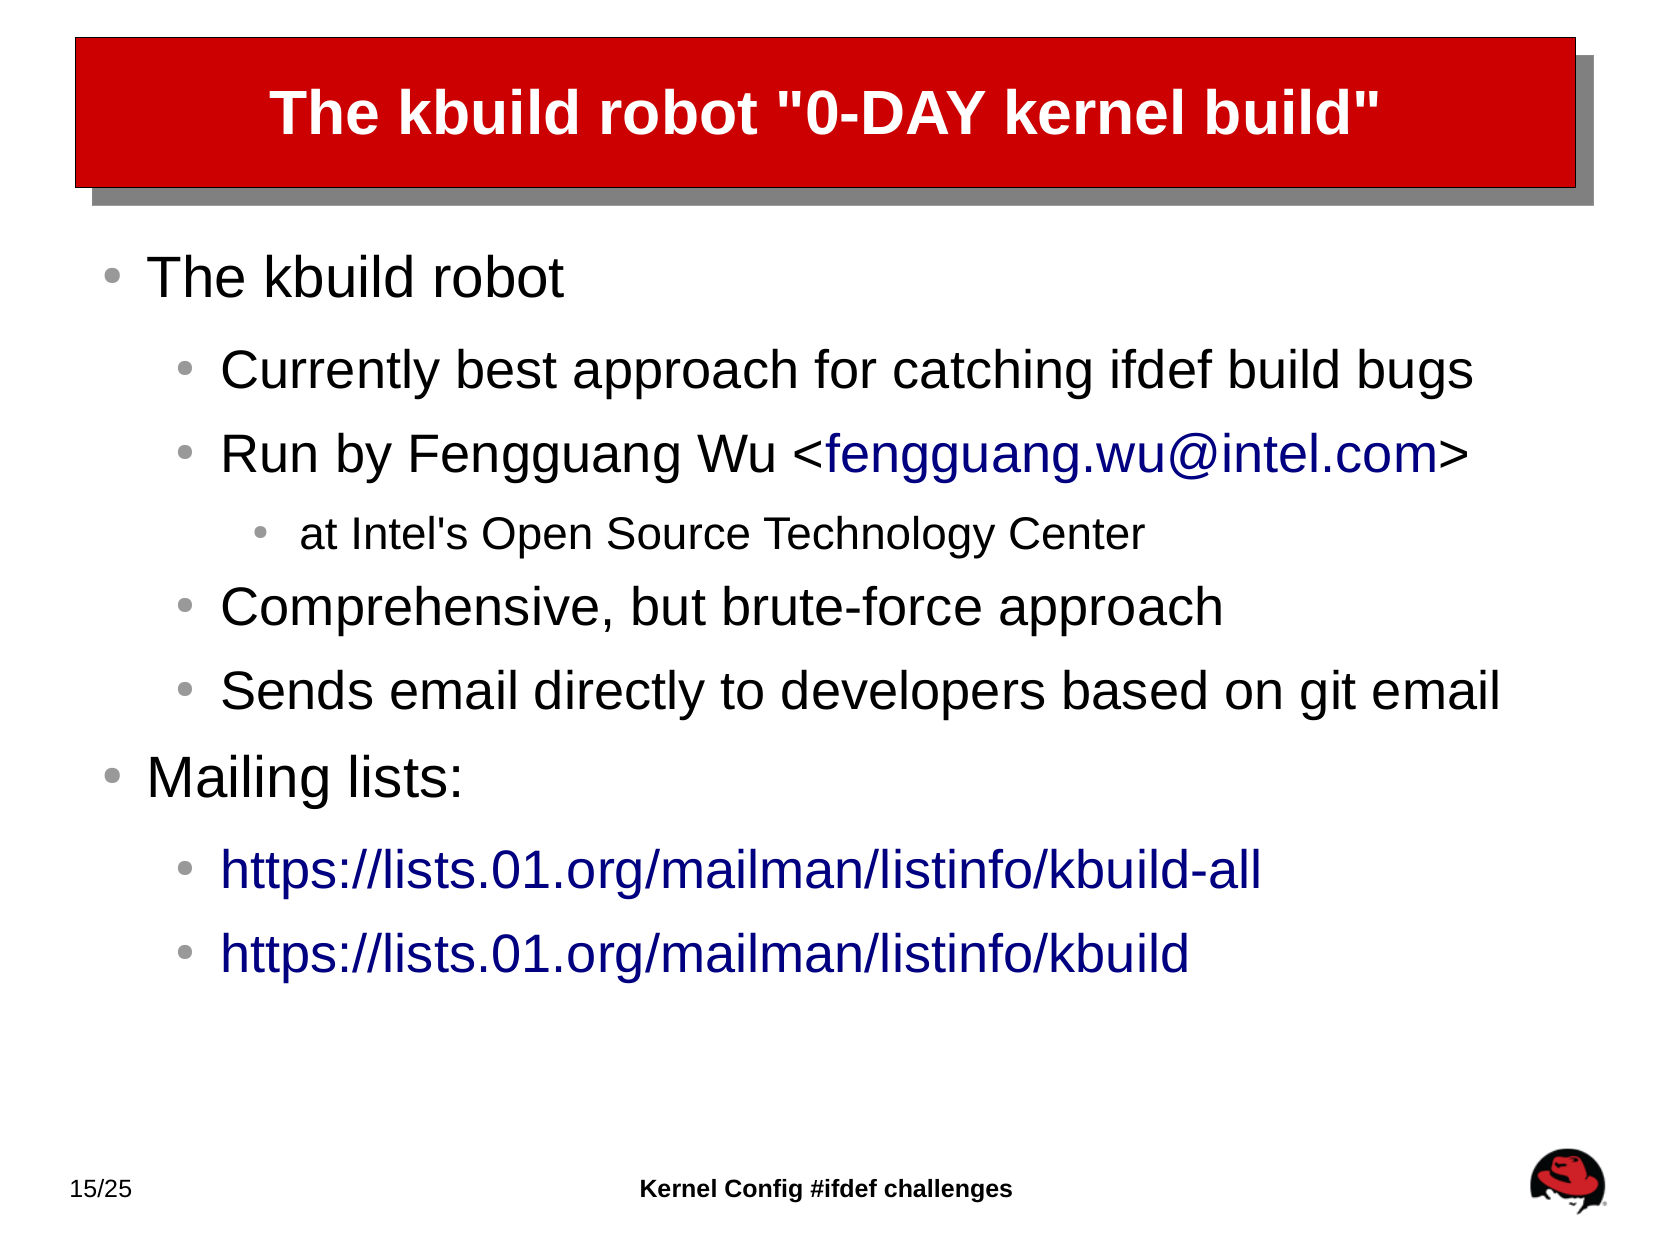

# The kbuild robot "0-DAY kernel build"
The kbuild robot
Currently best approach for catching ifdef build bugs
Run by Fengguang Wu <fengguang.wu@intel.com>
at Intel's Open Source Technology Center
Comprehensive, but brute-force approach
Sends email directly to developers based on git email
Mailing lists:
https://lists.01.org/mailman/listinfo/kbuild-all
https://lists.01.org/mailman/listinfo/kbuild